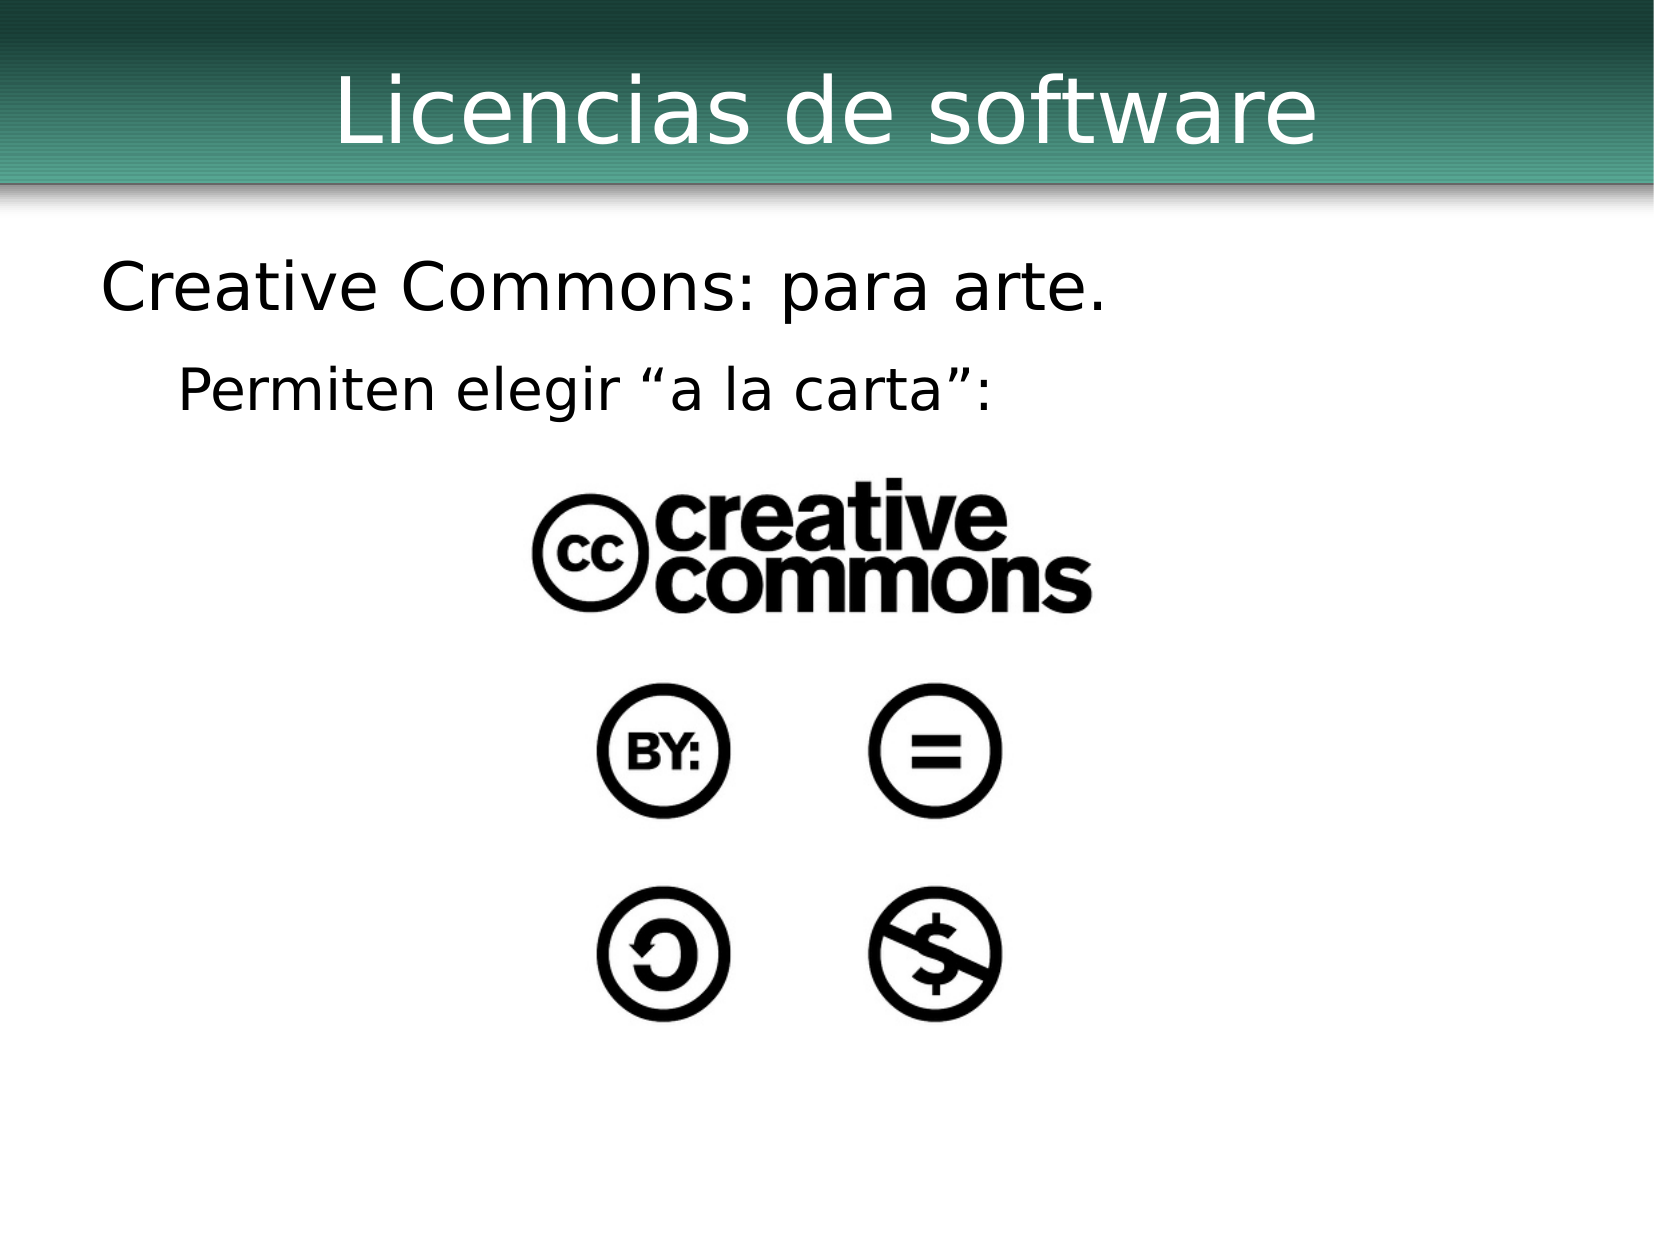

# Licencias de software
Creative Commons: para arte.
Permiten elegir “a la carta”: